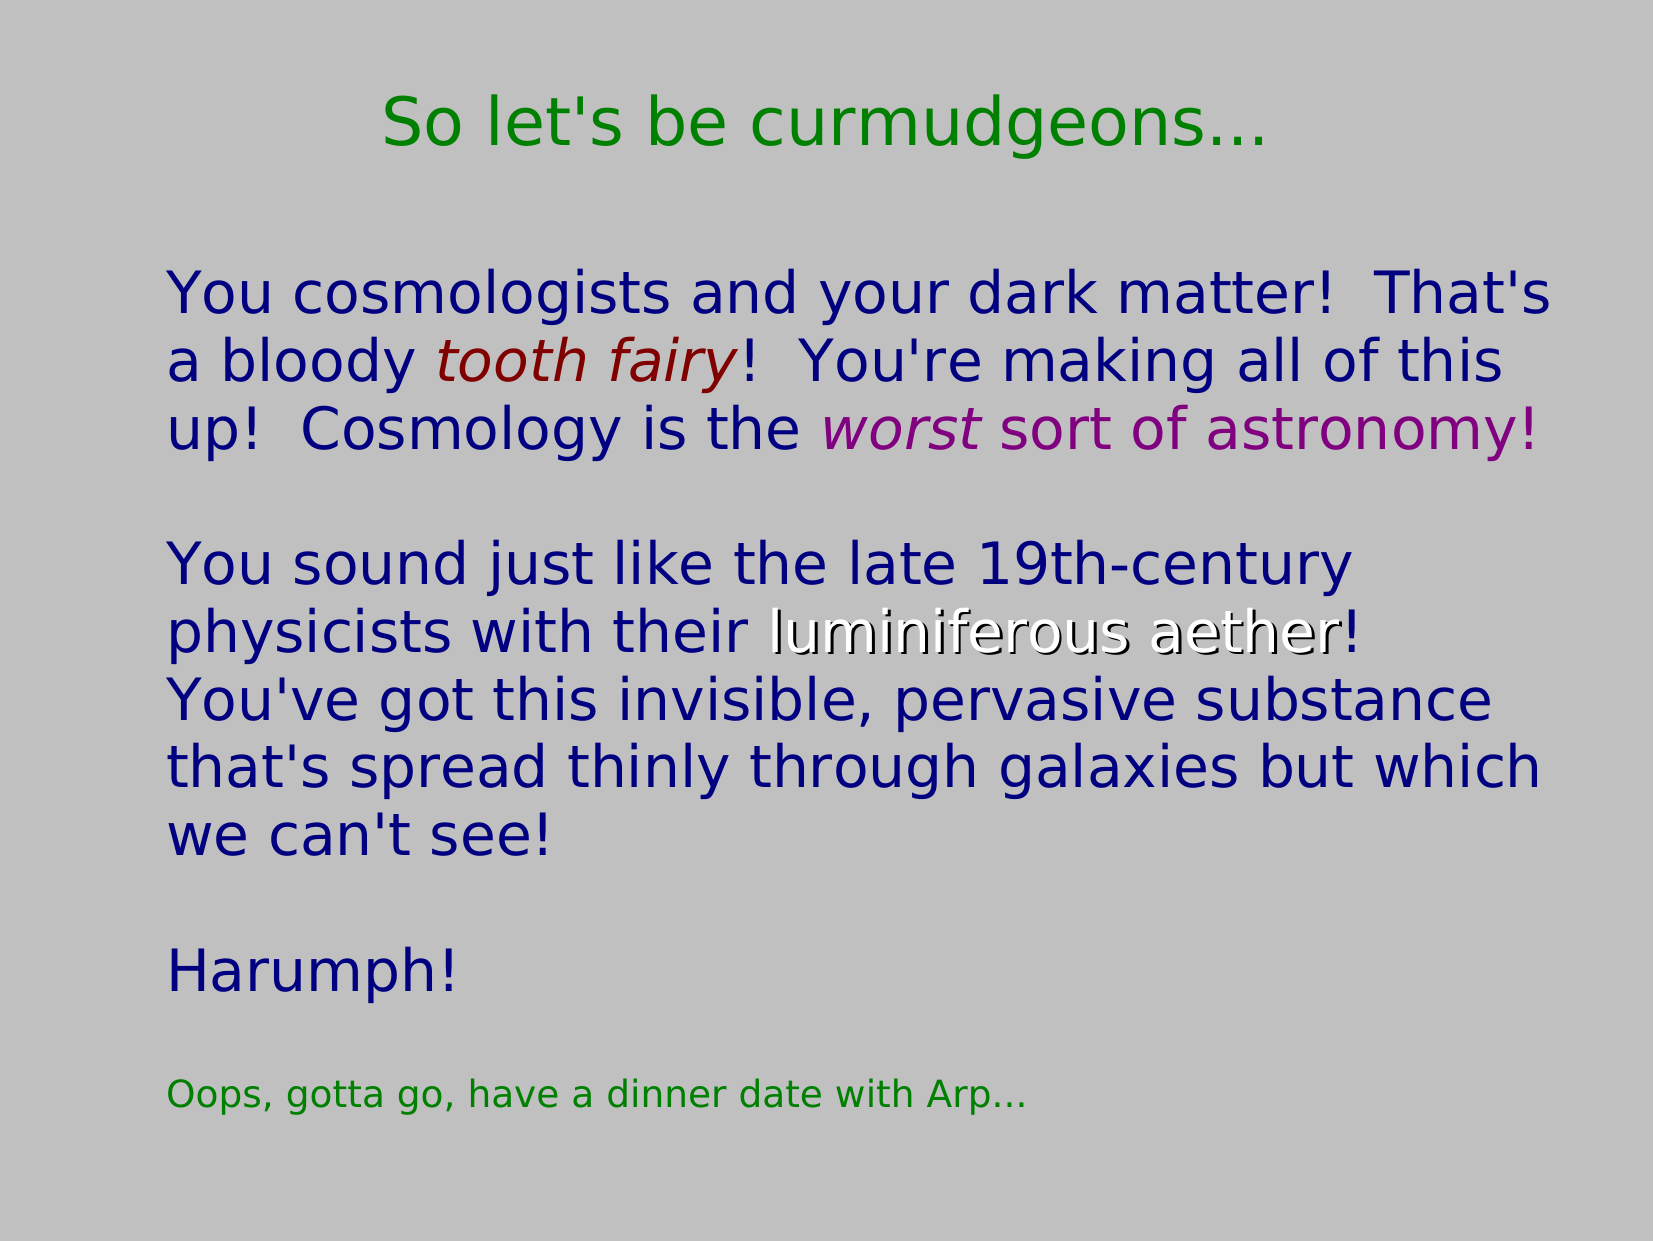

So let's be curmudgeons...
You cosmologists and your dark matter! That's a bloody tooth fairy! You're making all of this up! Cosmology is the worst sort of astronomy!
You sound just like the late 19th-century physicists with their luminiferous aether! You've got this invisible, pervasive substance that's spread thinly through galaxies but which we can't see!
Harumph!
Oops, gotta go, have a dinner date with Arp...